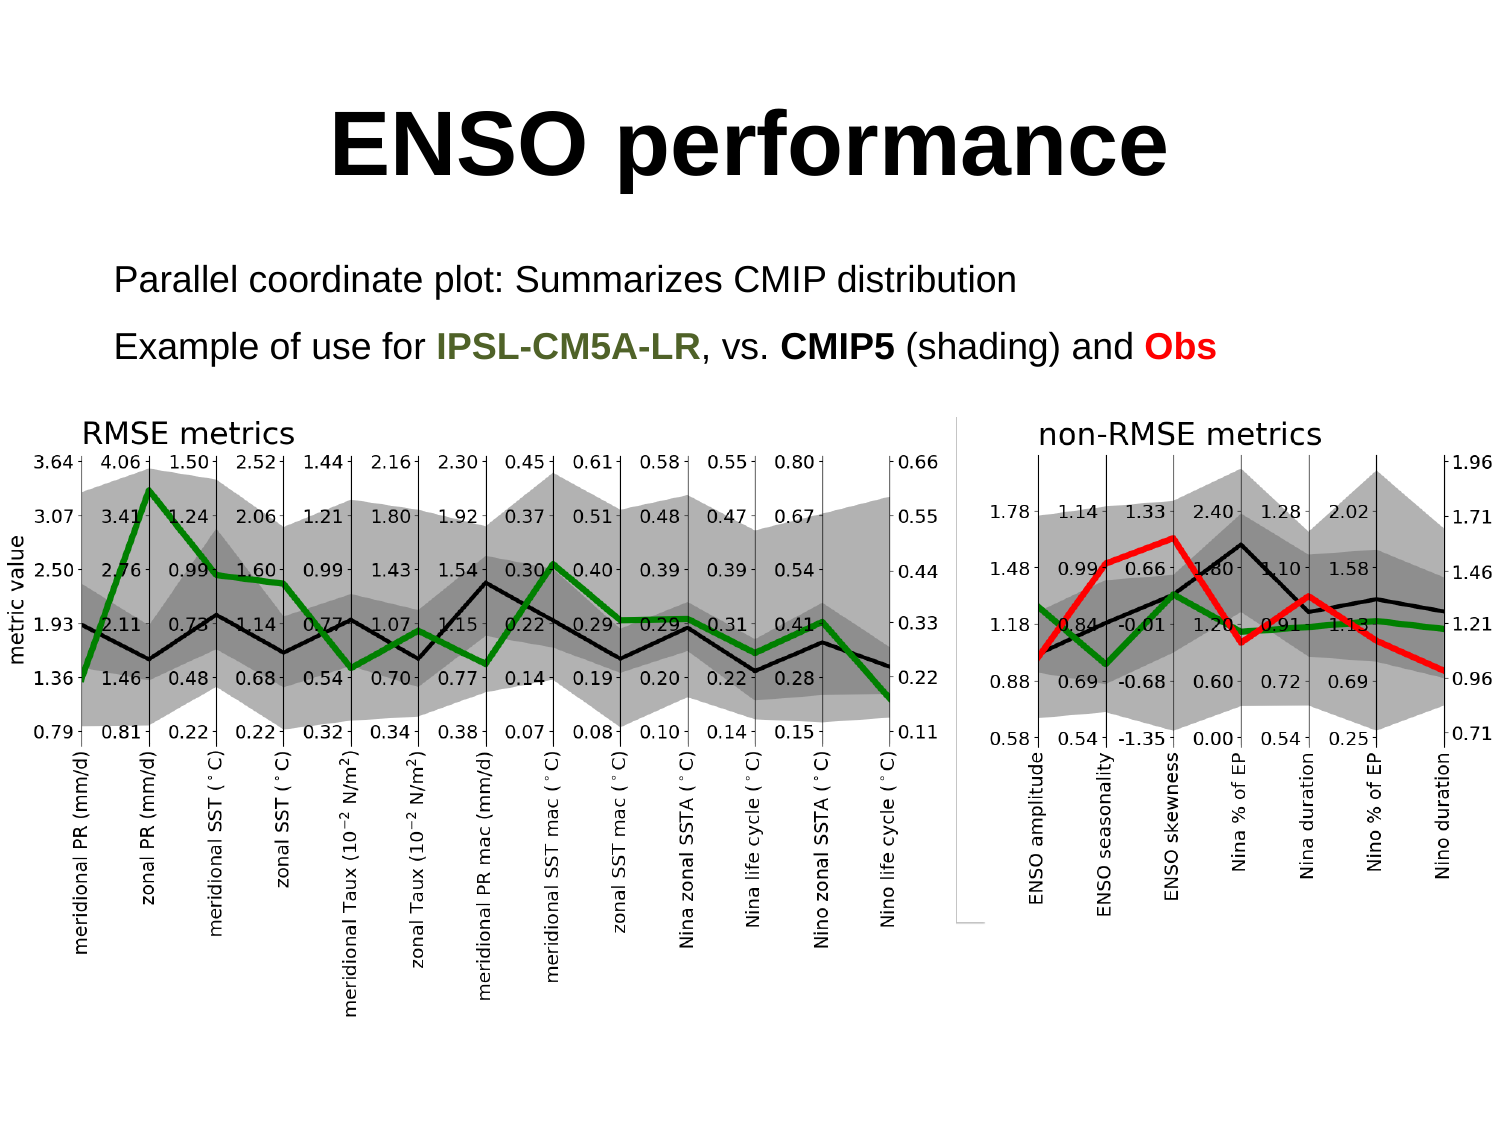

# ENSO performance
Parallel coordinate plot: Summarizes CMIP distribution
Example of use for IPSL-CM5A-LR, vs. CMIP5 (shading) and Obs